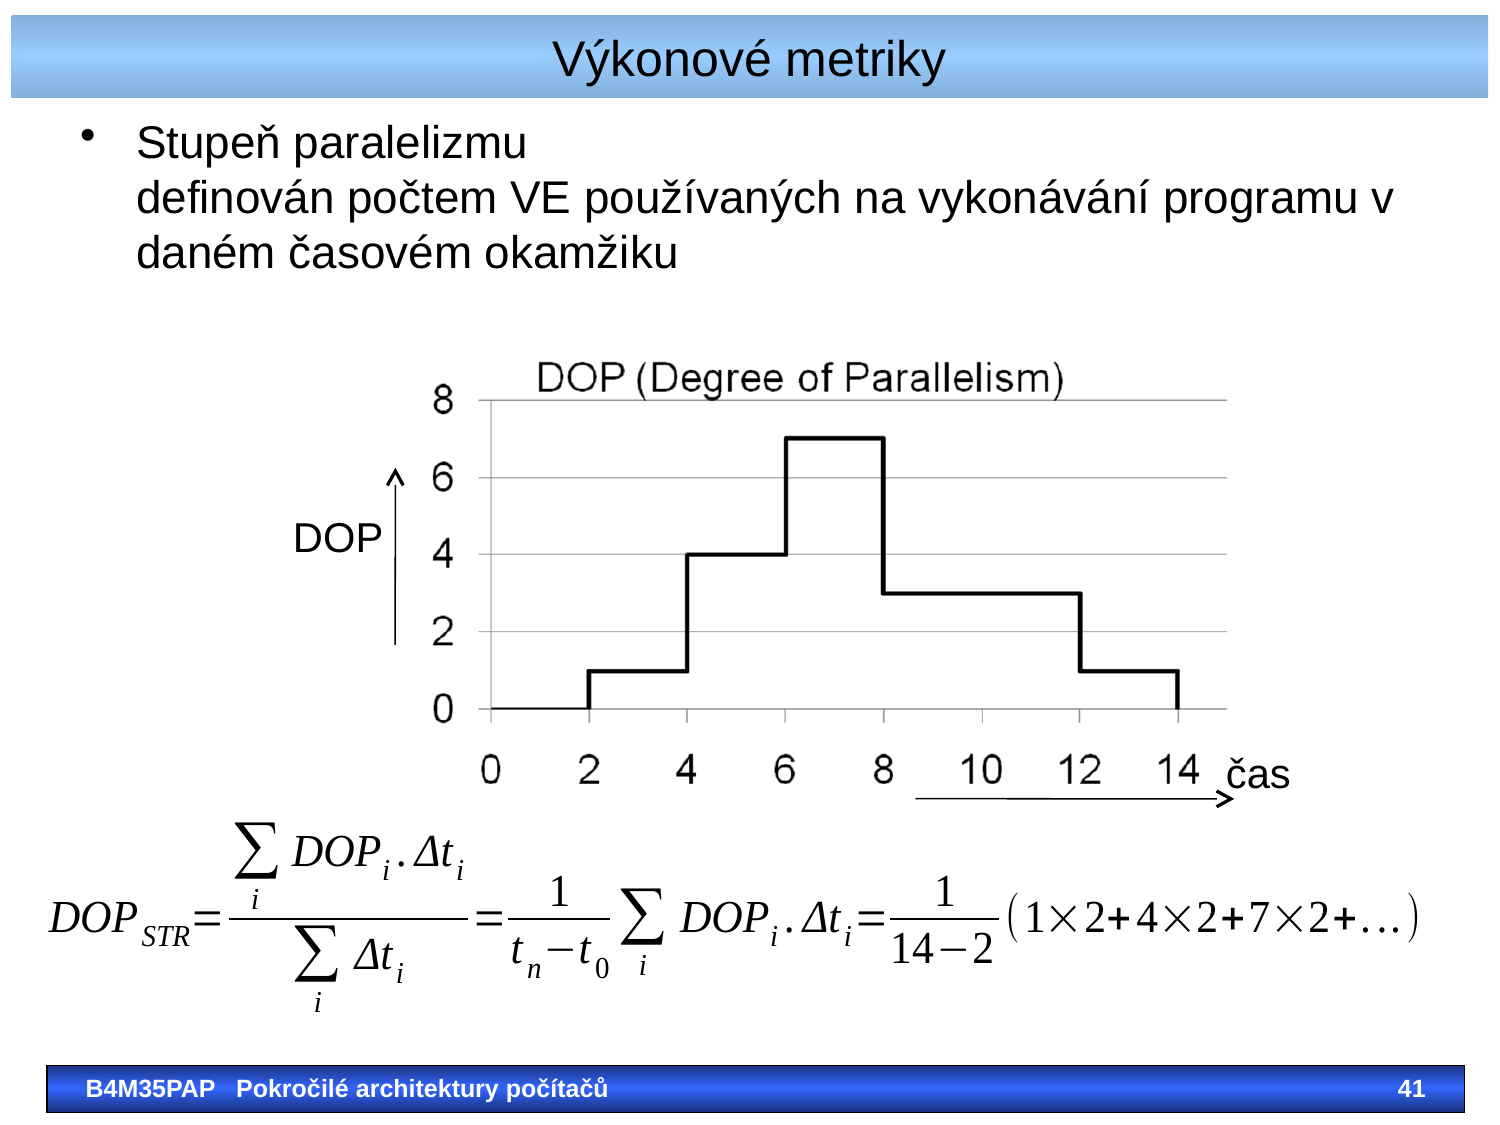

# Výkonové metriky
Stupeň paralelizmu
definován počtem VE používaných na vykonávání programu v daném časovém okamžiku
DOP
čas
B4M35PAP Pokročilé architektury počítačů